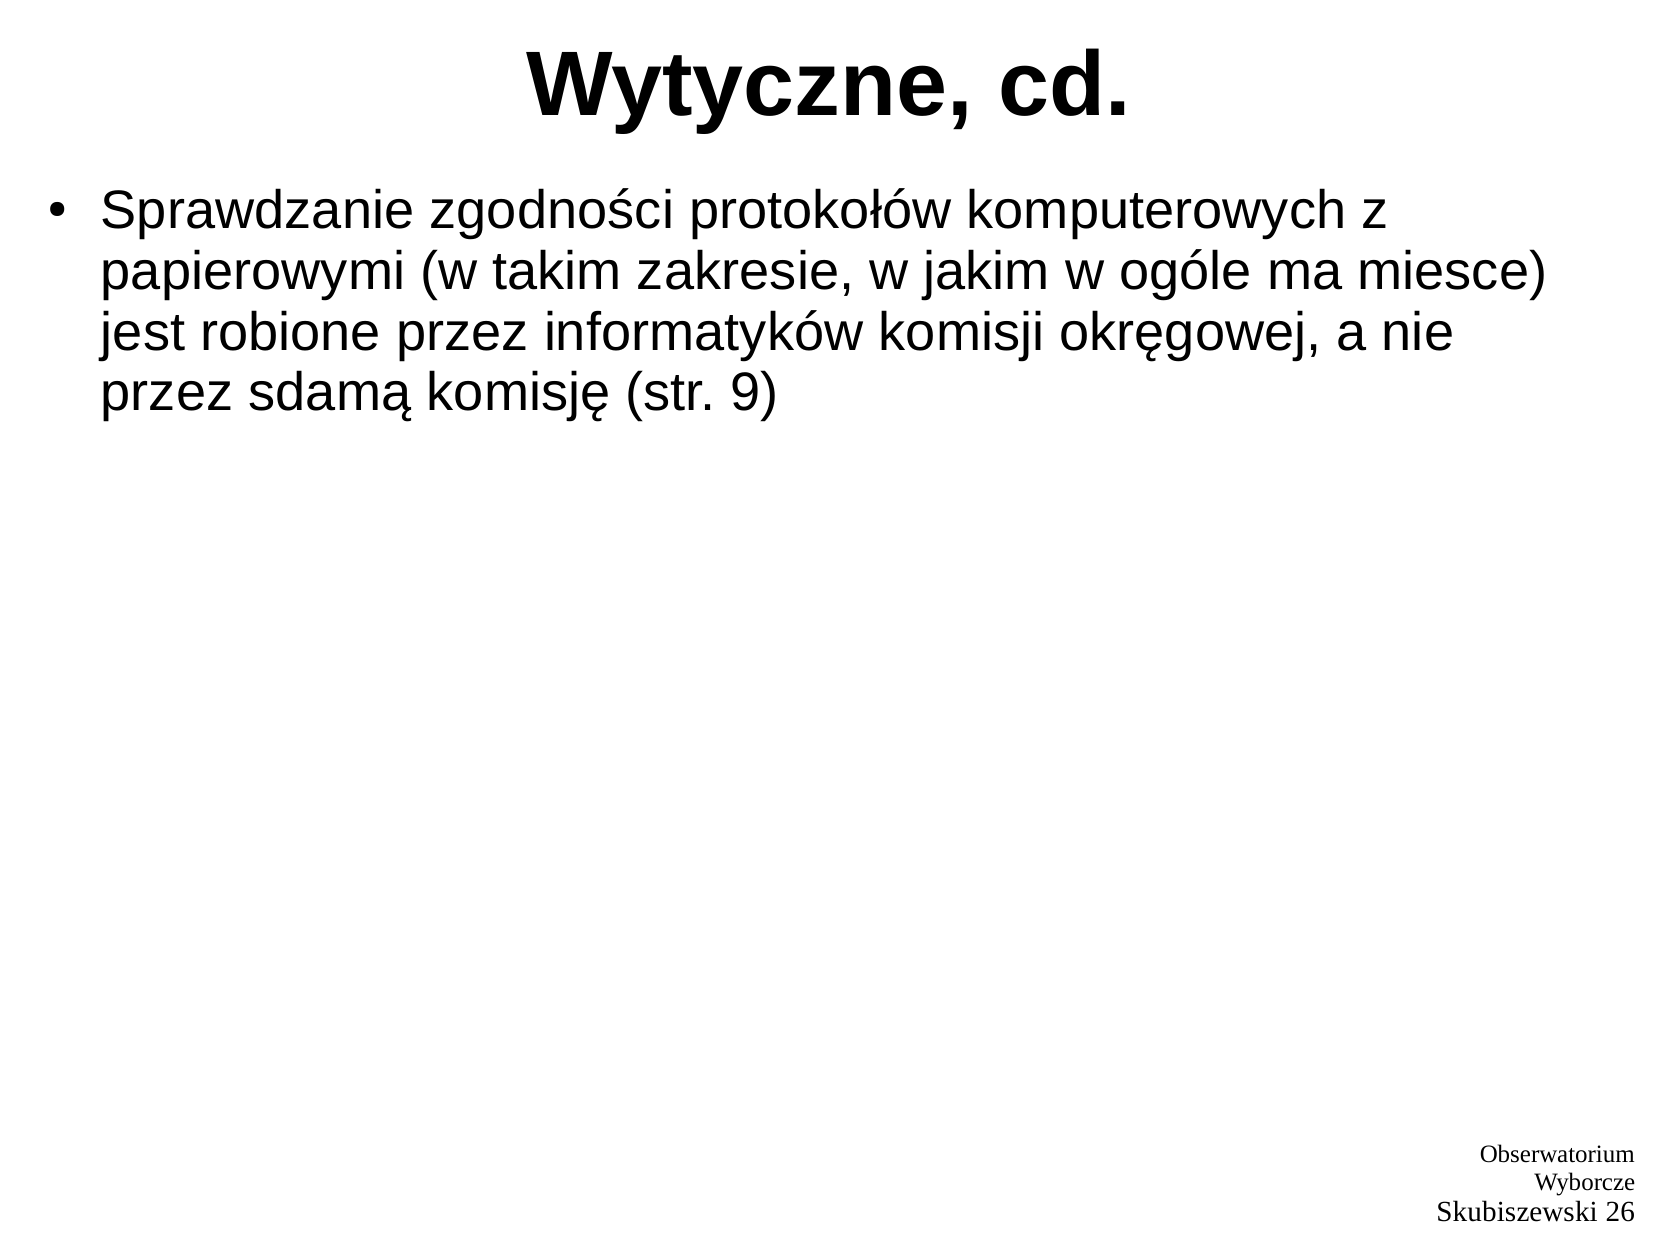

# Wytyczne, cd.
Sprawdzanie zgodności protokołów komputerowych z papierowymi (w takim zakresie, w jakim w ogóle ma miesce) jest robione przez informatyków komisji okręgowej, a nie przez sdamą komisję (str. 9)
26